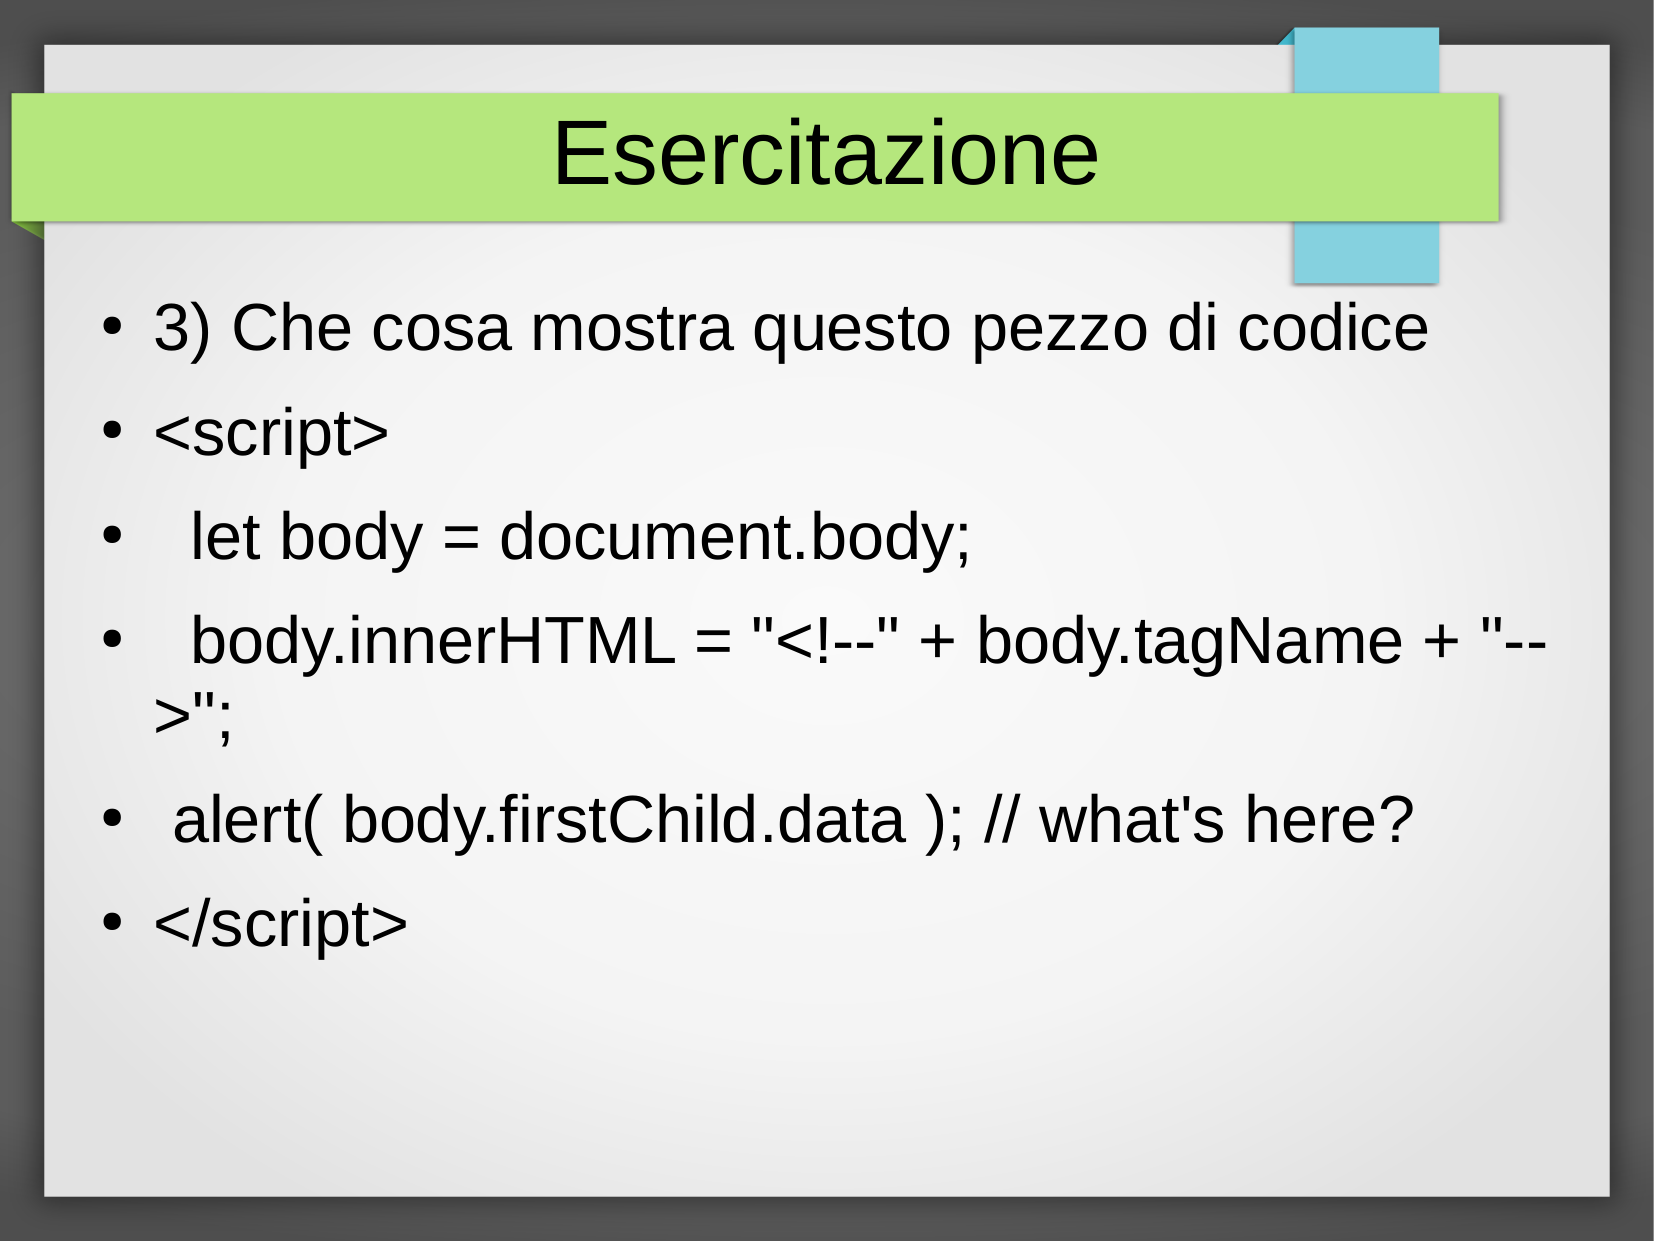

# Esercitazione
3) Che cosa mostra questo pezzo di codice
<script>
 let body = document.body;
 body.innerHTML = "<!--" + body.tagName + "-->";
 alert( body.firstChild.data ); // what's here?
</script>